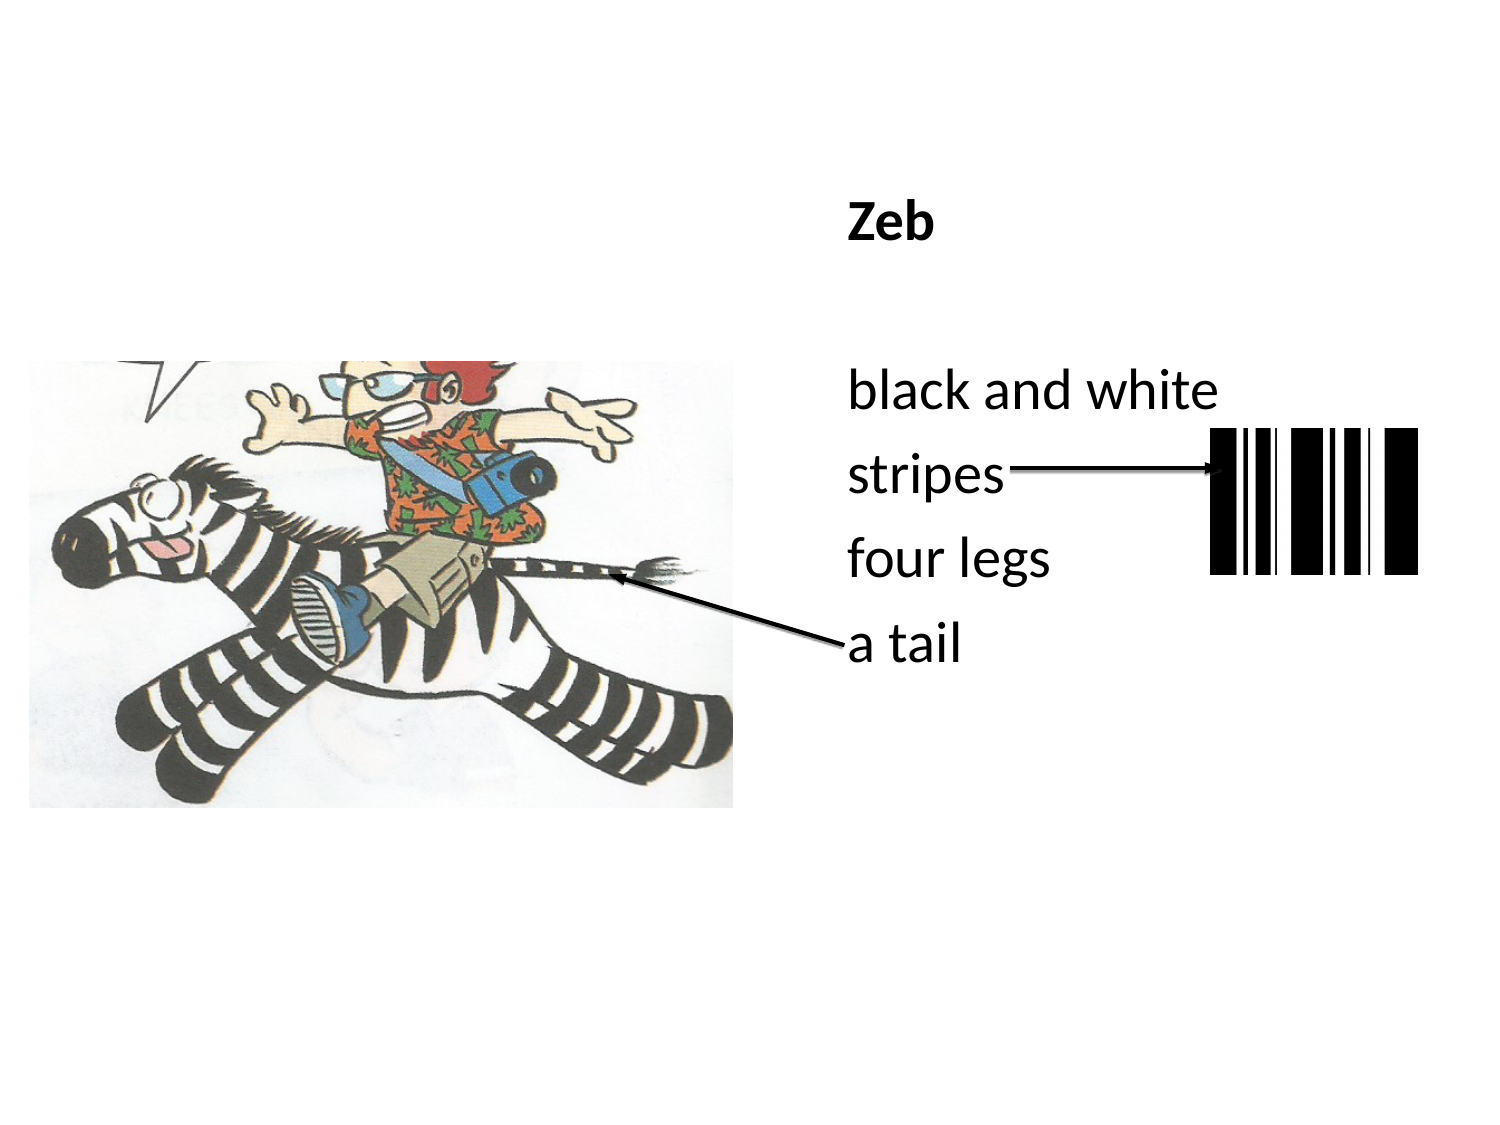

# Zeb
black and white
stripes
four legs
a tail